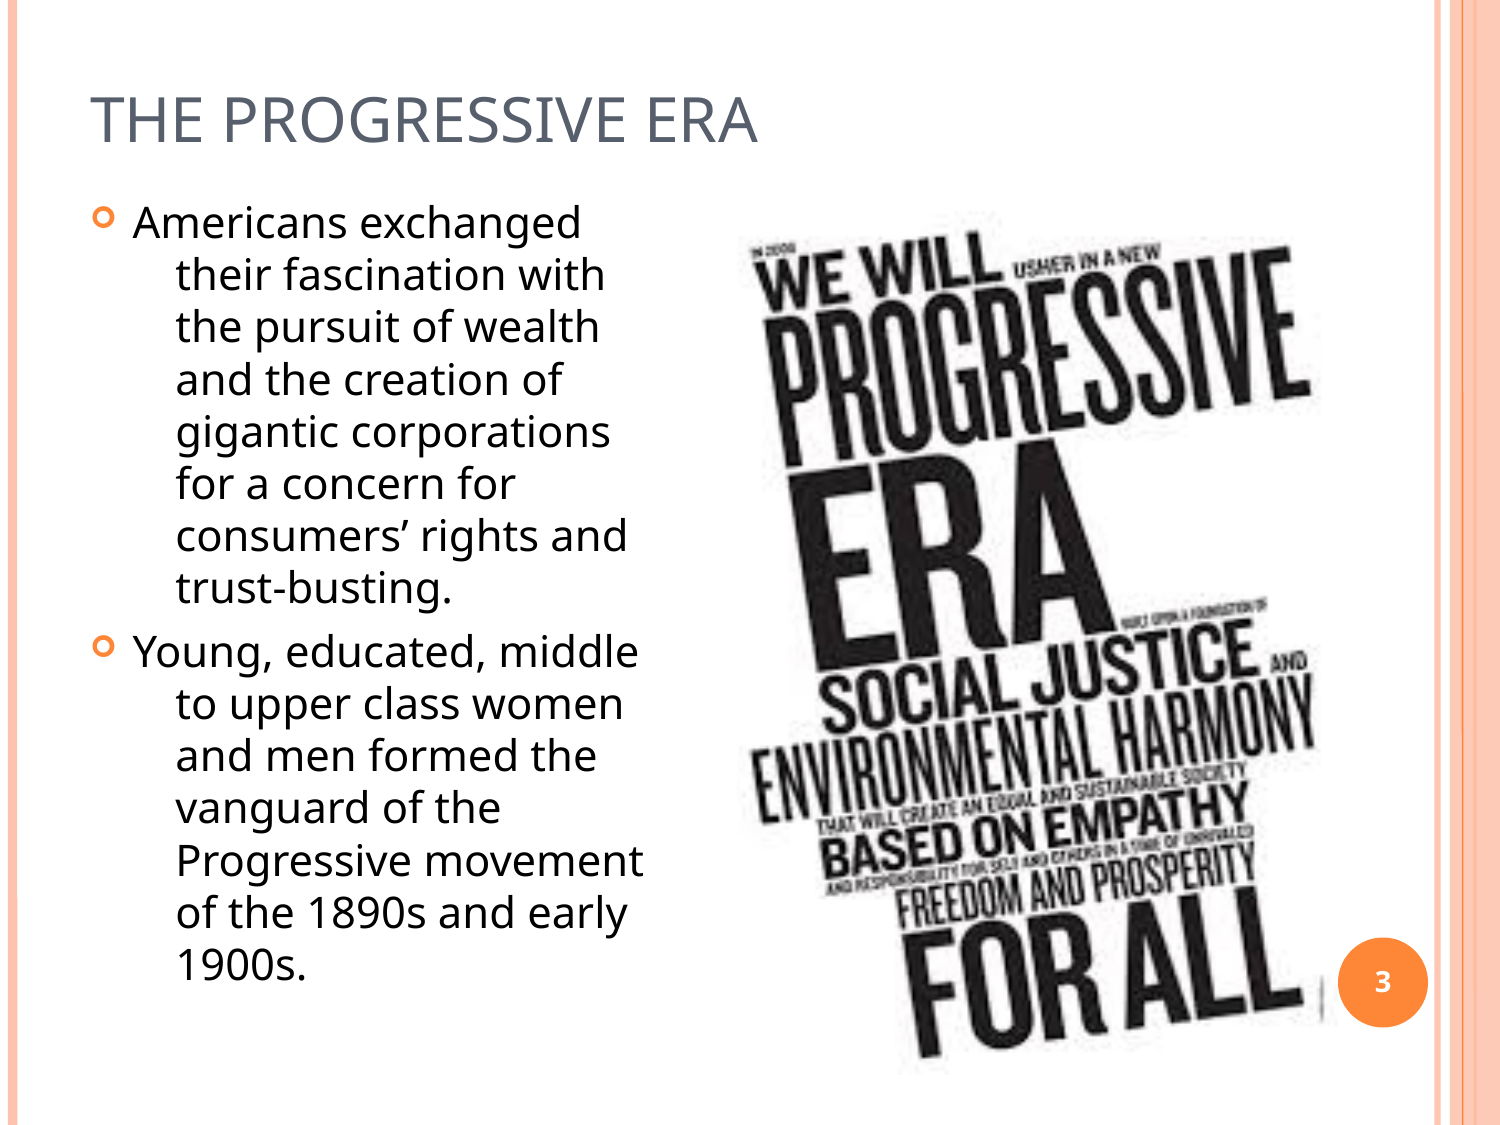

# The Progressive Era
Americans exchanged their fascination with the pursuit of wealth and the creation of gigantic corporations for a concern for consumers’ rights and trust-busting.
Young, educated, middle to upper class women and men formed the vanguard of the Progressive movement of the 1890s and early 1900s.
2